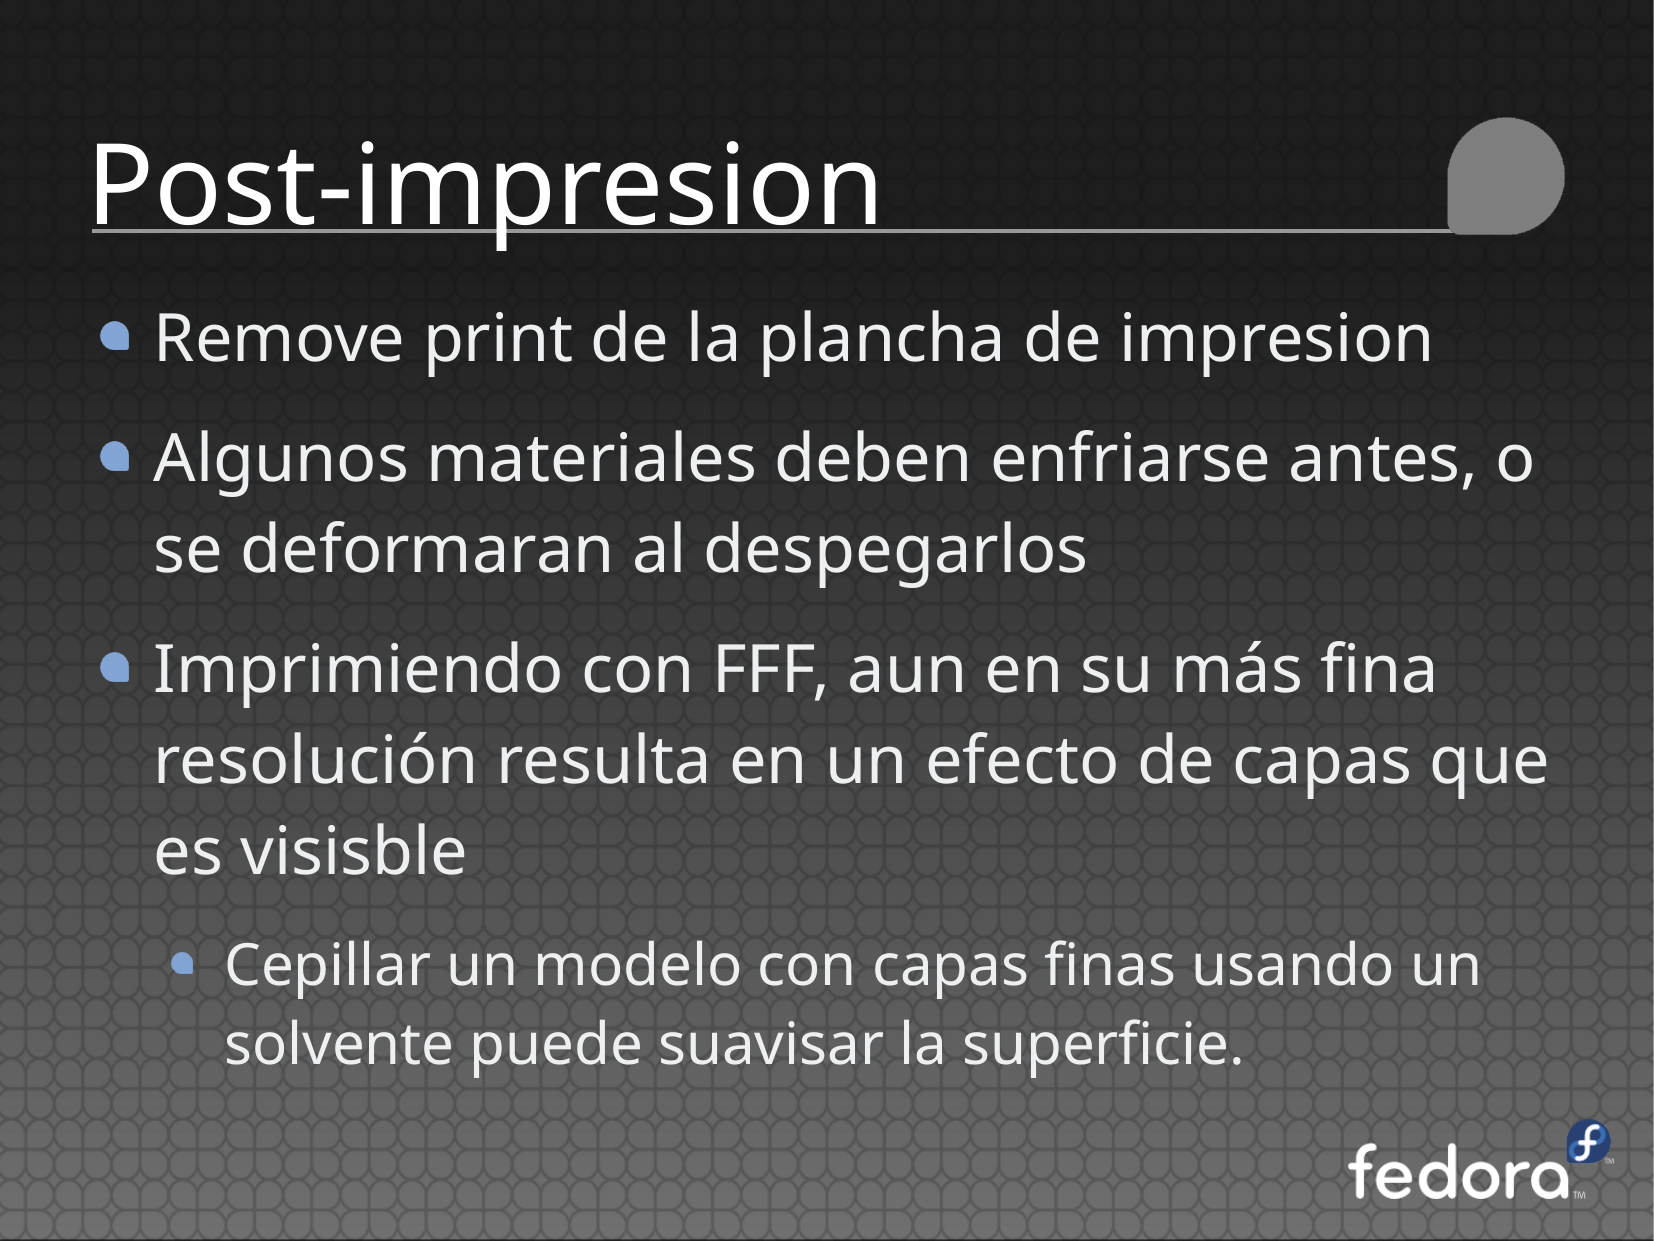

# Post-impresion
Remove print de la plancha de impresion
Algunos materiales deben enfriarse antes, o se deformaran al despegarlos
Imprimiendo con FFF, aun en su más fina resolución resulta en un efecto de capas que es visisble
Cepillar un modelo con capas finas usando un solvente puede suavisar la superficie.